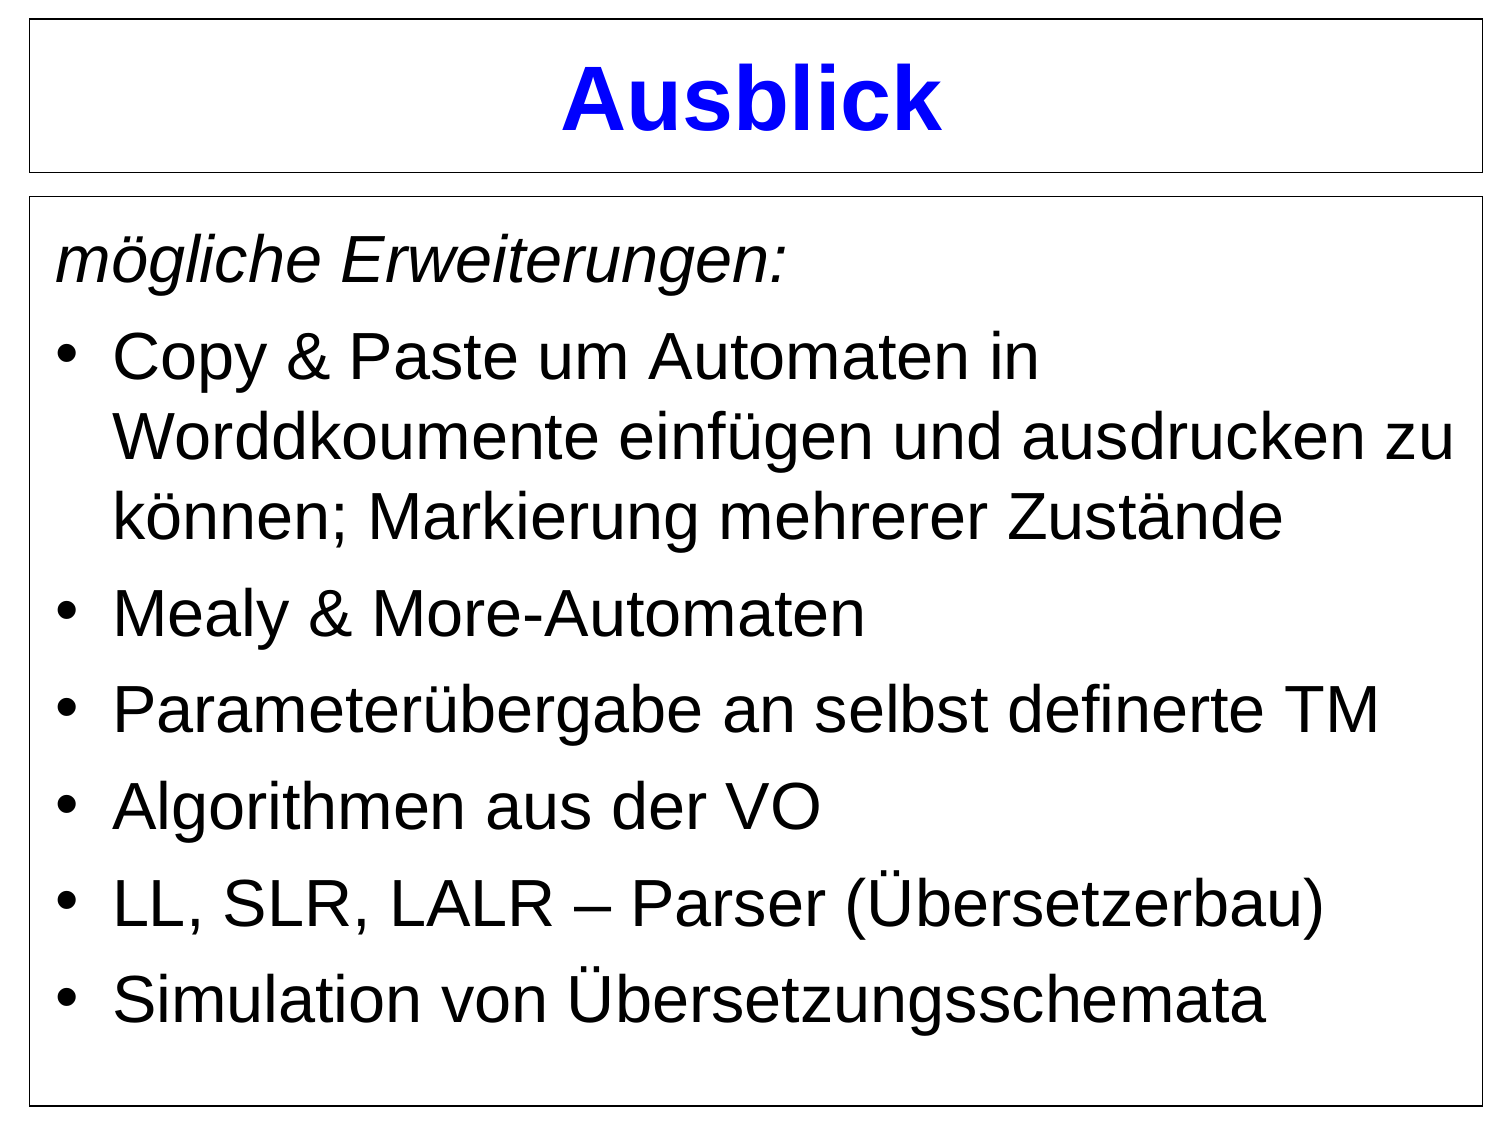

# Ausblick
mögliche Erweiterungen:
Copy & Paste um Automaten in Worddkoumente einfügen und ausdrucken zu können; Markierung mehrerer Zustände
Mealy & More-Automaten
Parameterübergabe an selbst definerte TM
Algorithmen aus der VO
LL, SLR, LALR – Parser (Übersetzerbau)
Simulation von Übersetzungsschemata